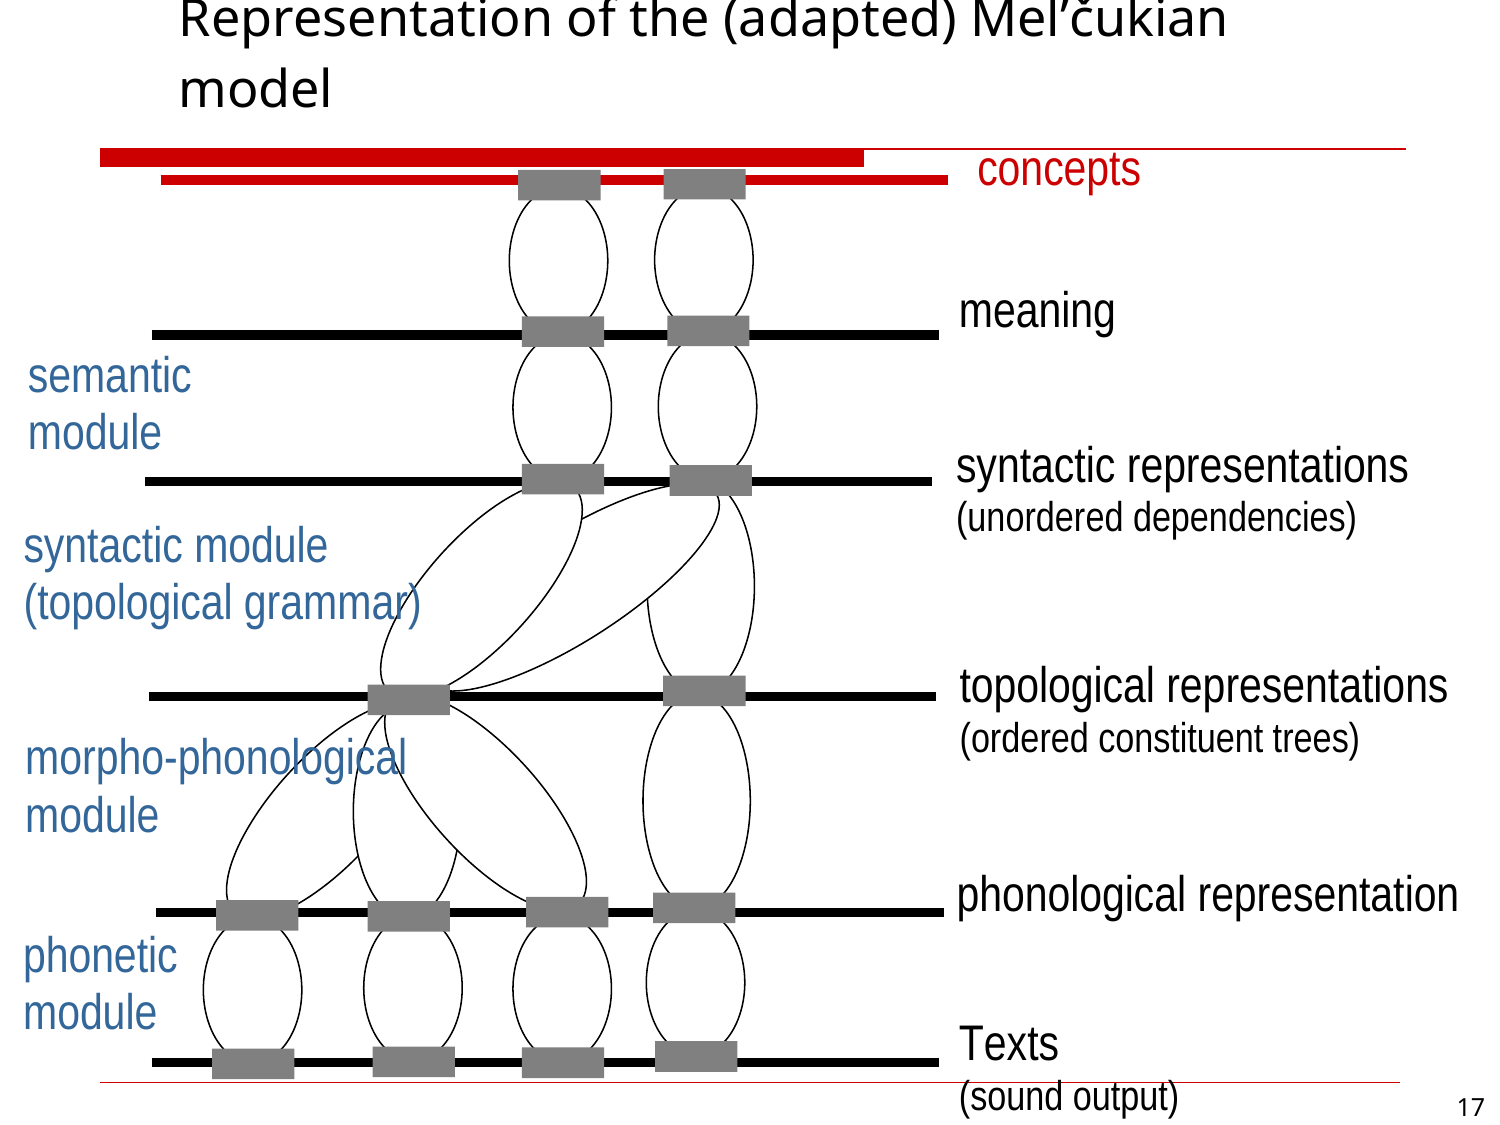

# Representation of the (adapted) Mel’čukian model
concepts
meaning
semantic module
syntactic representations
(unordered dependencies)
syntactic module (topological grammar)
topological representations
(ordered constituent trees)
morpho-phonological
module
 phonological representation
phonetic
module
Texts
(sound output)
17